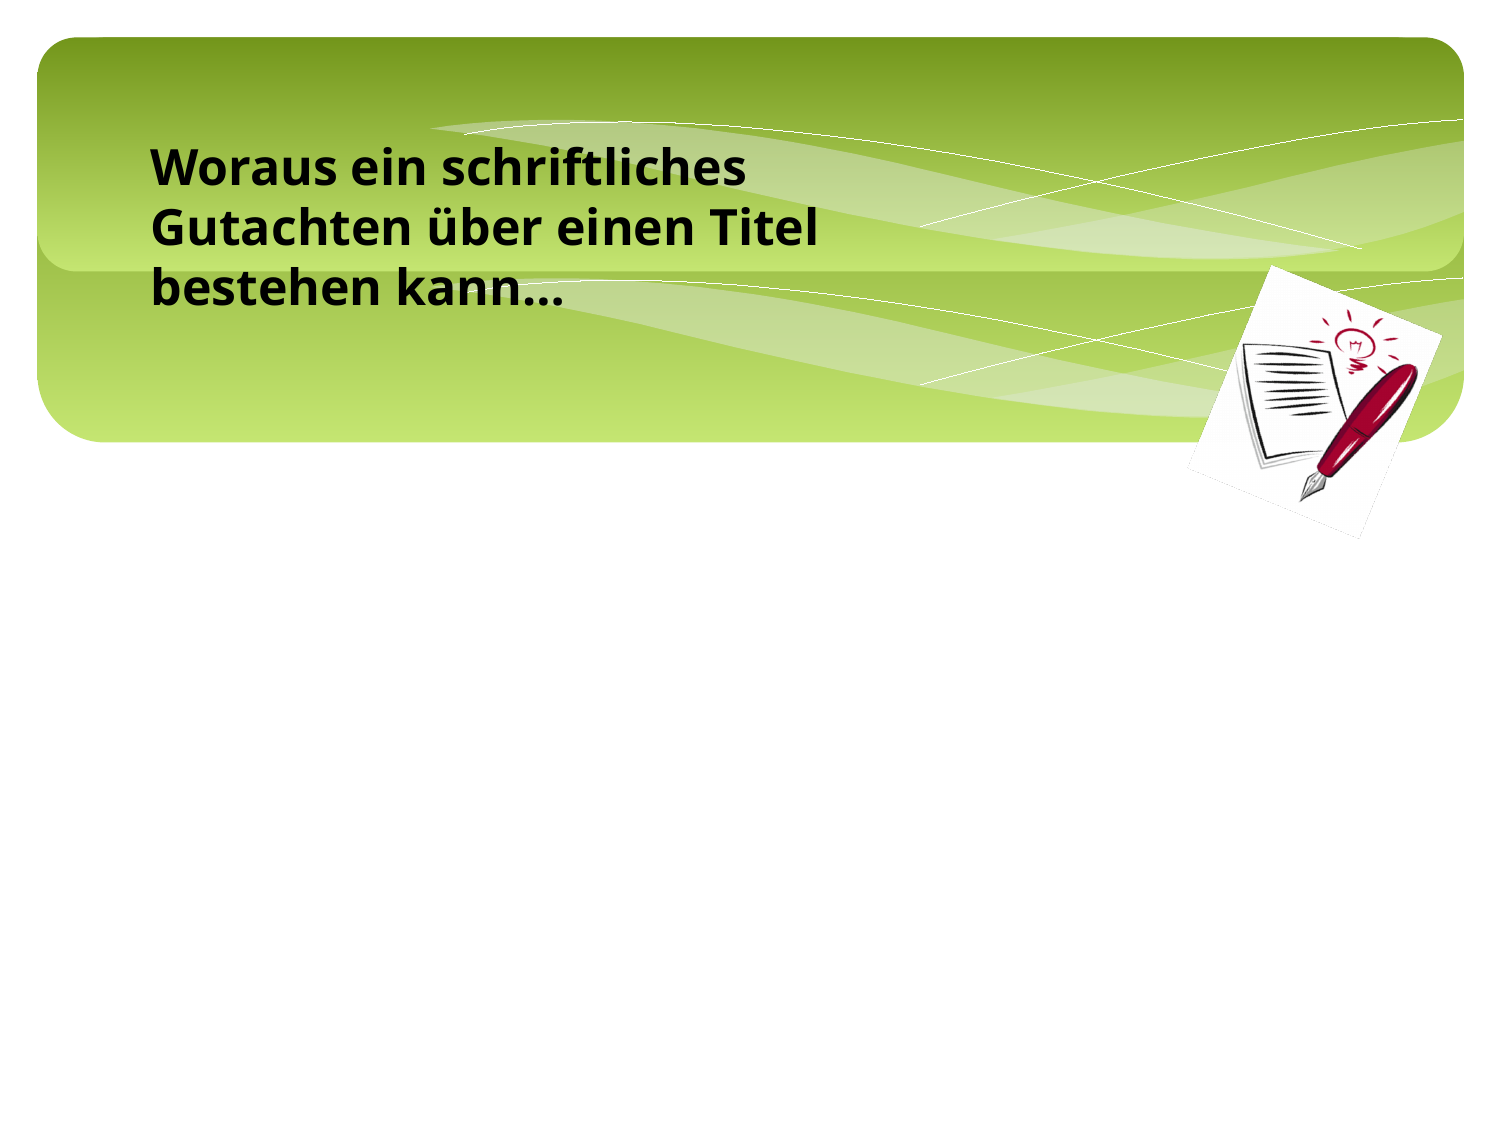

Woraus ein schriftliches Gutachten über einen Titel bestehen kann…
Verkaufserfolg
Thematische Relevanz
Literarischer Wert
Allgemeine Infos
Spezielle Infos
Titel und Autor
Erscheinungsjahr
Verlag
Zielgruppe